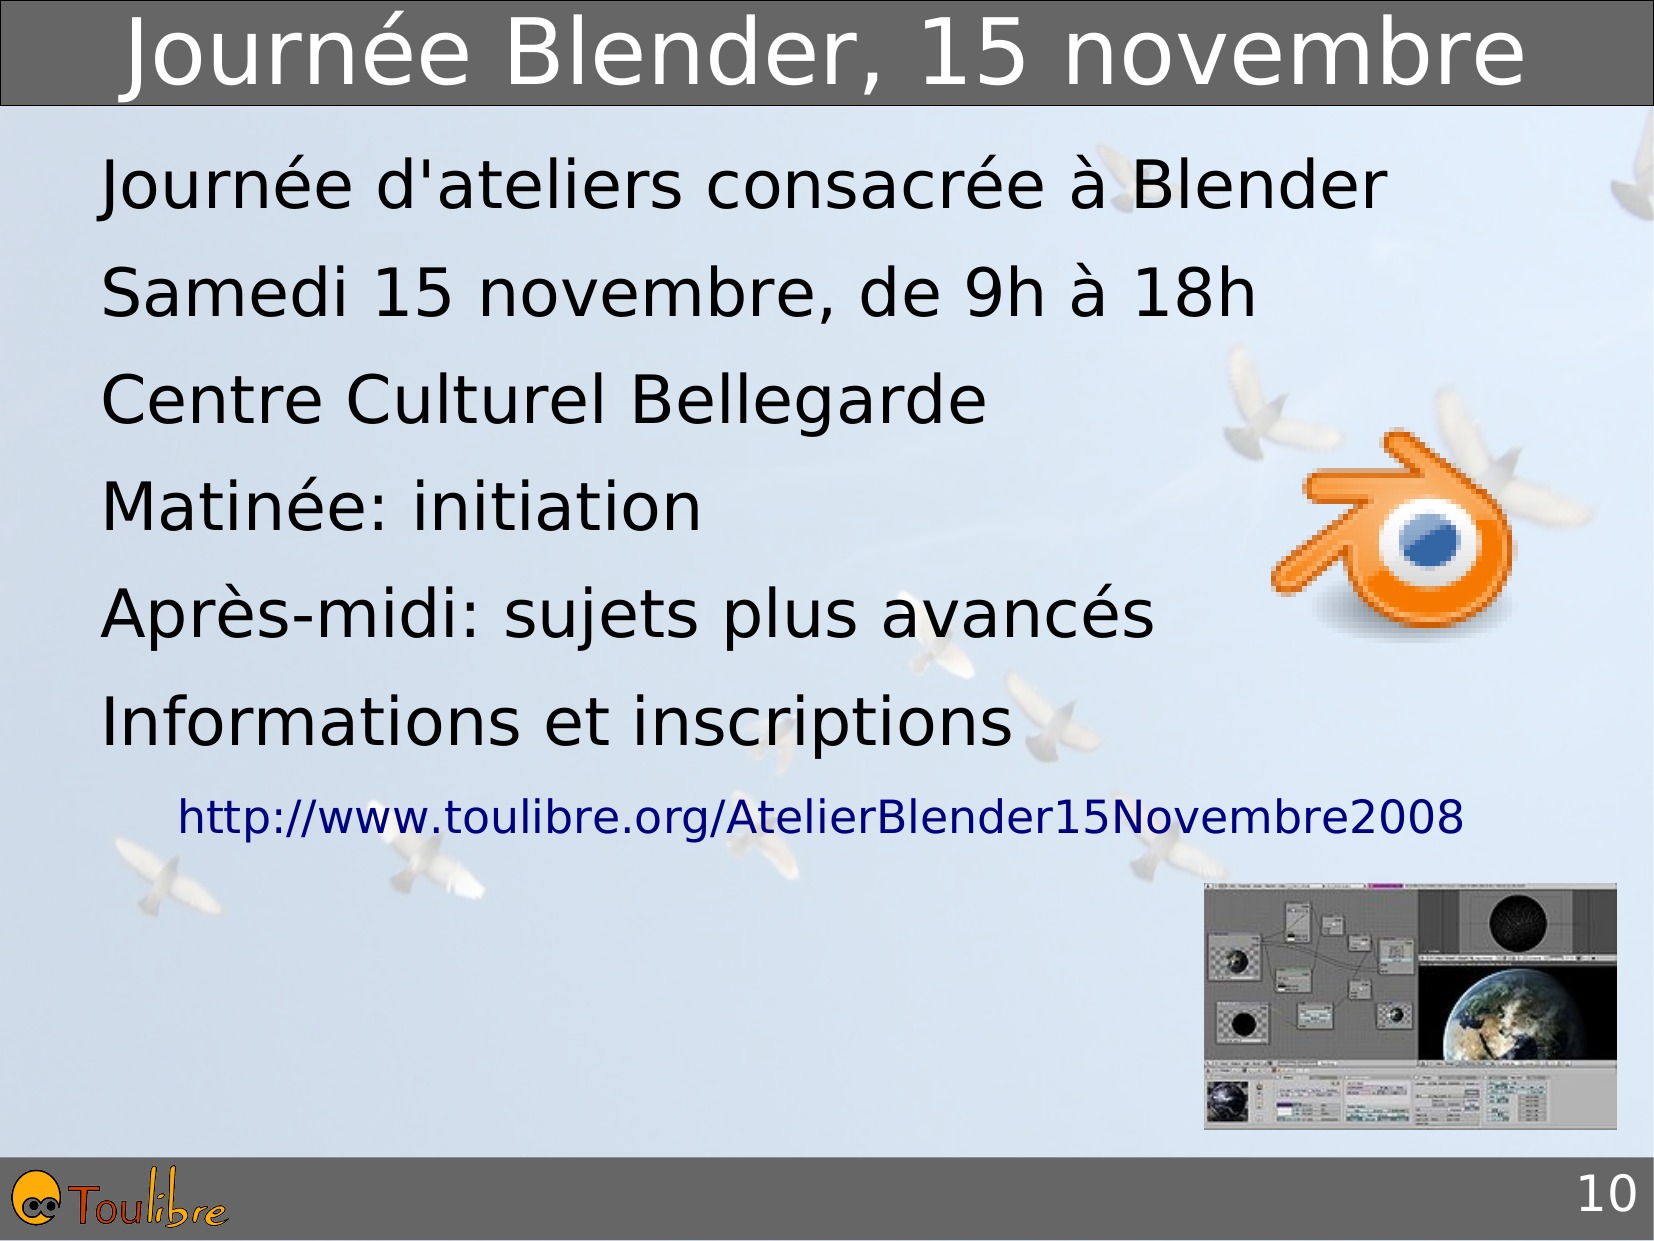

# Journée Blender, 15 novembre
Journée d'ateliers consacrée à Blender
Samedi 15 novembre, de 9h à 18h
Centre Culturel Bellegarde
Matinée: initiation
Après-midi: sujets plus avancés
Informations et inscriptions
http://www.toulibre.org/AtelierBlender15Novembre2008